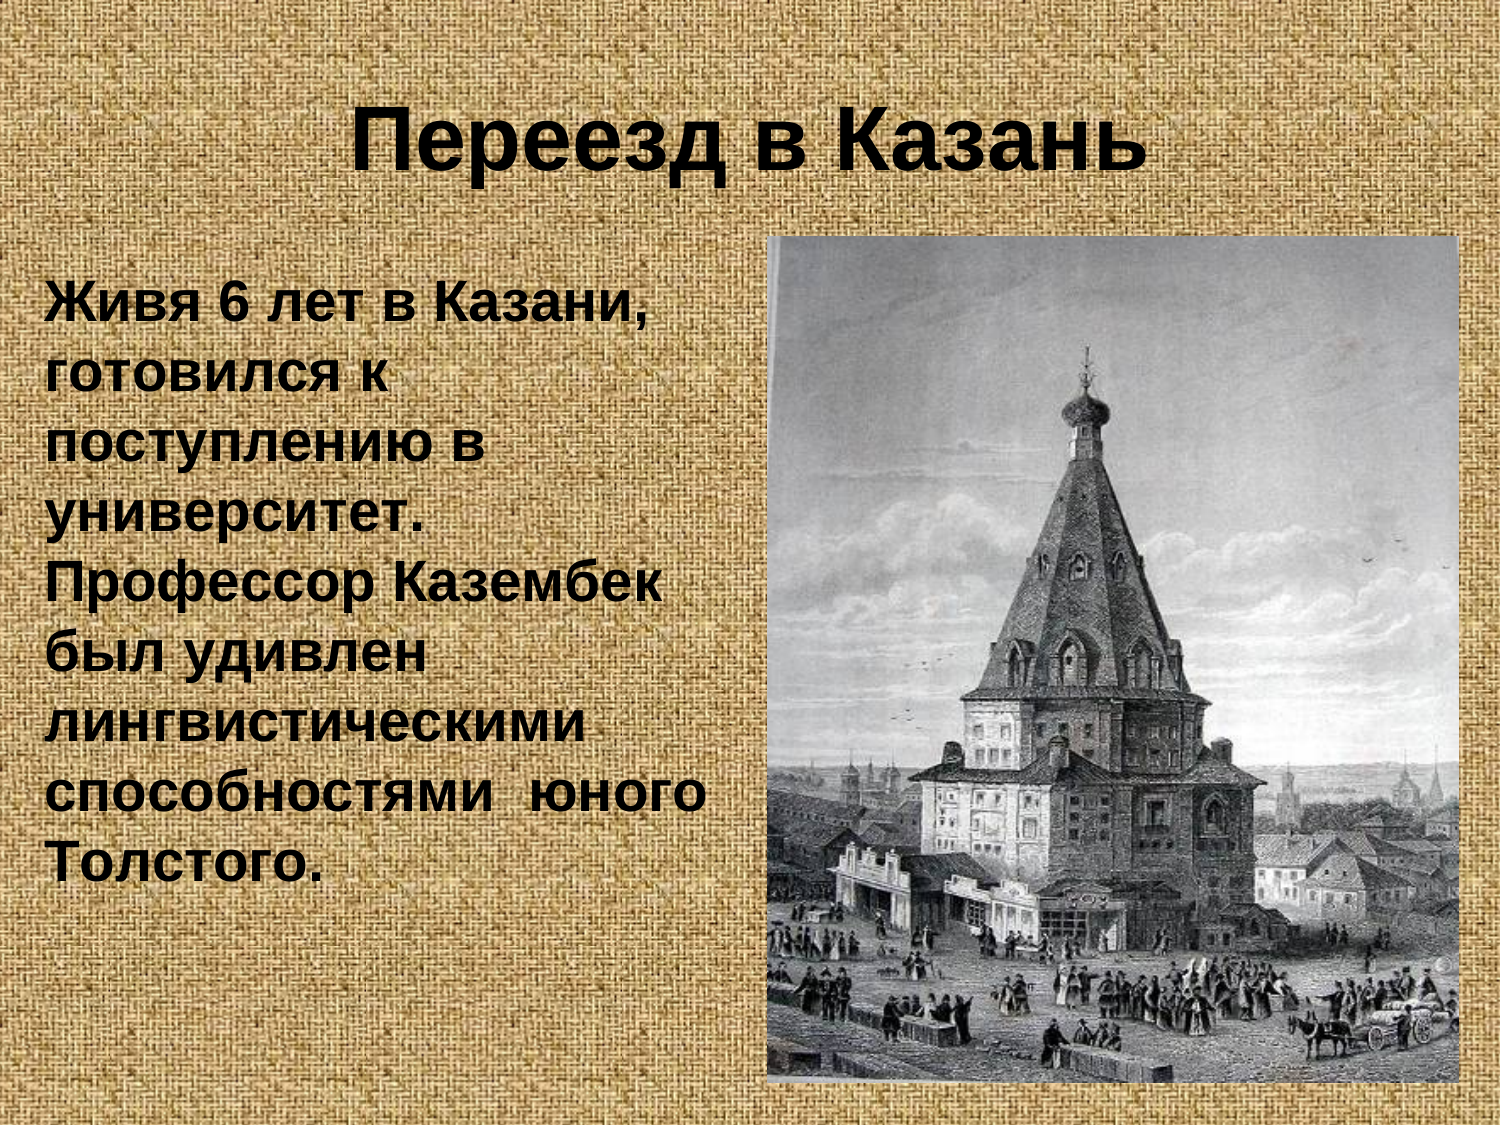

# Переезд в Казань
Живя 6 лет в Казани, готовился к поступлению в университет. Профессор Казембек был удивлен лингвистическими способностями юного Толстого.